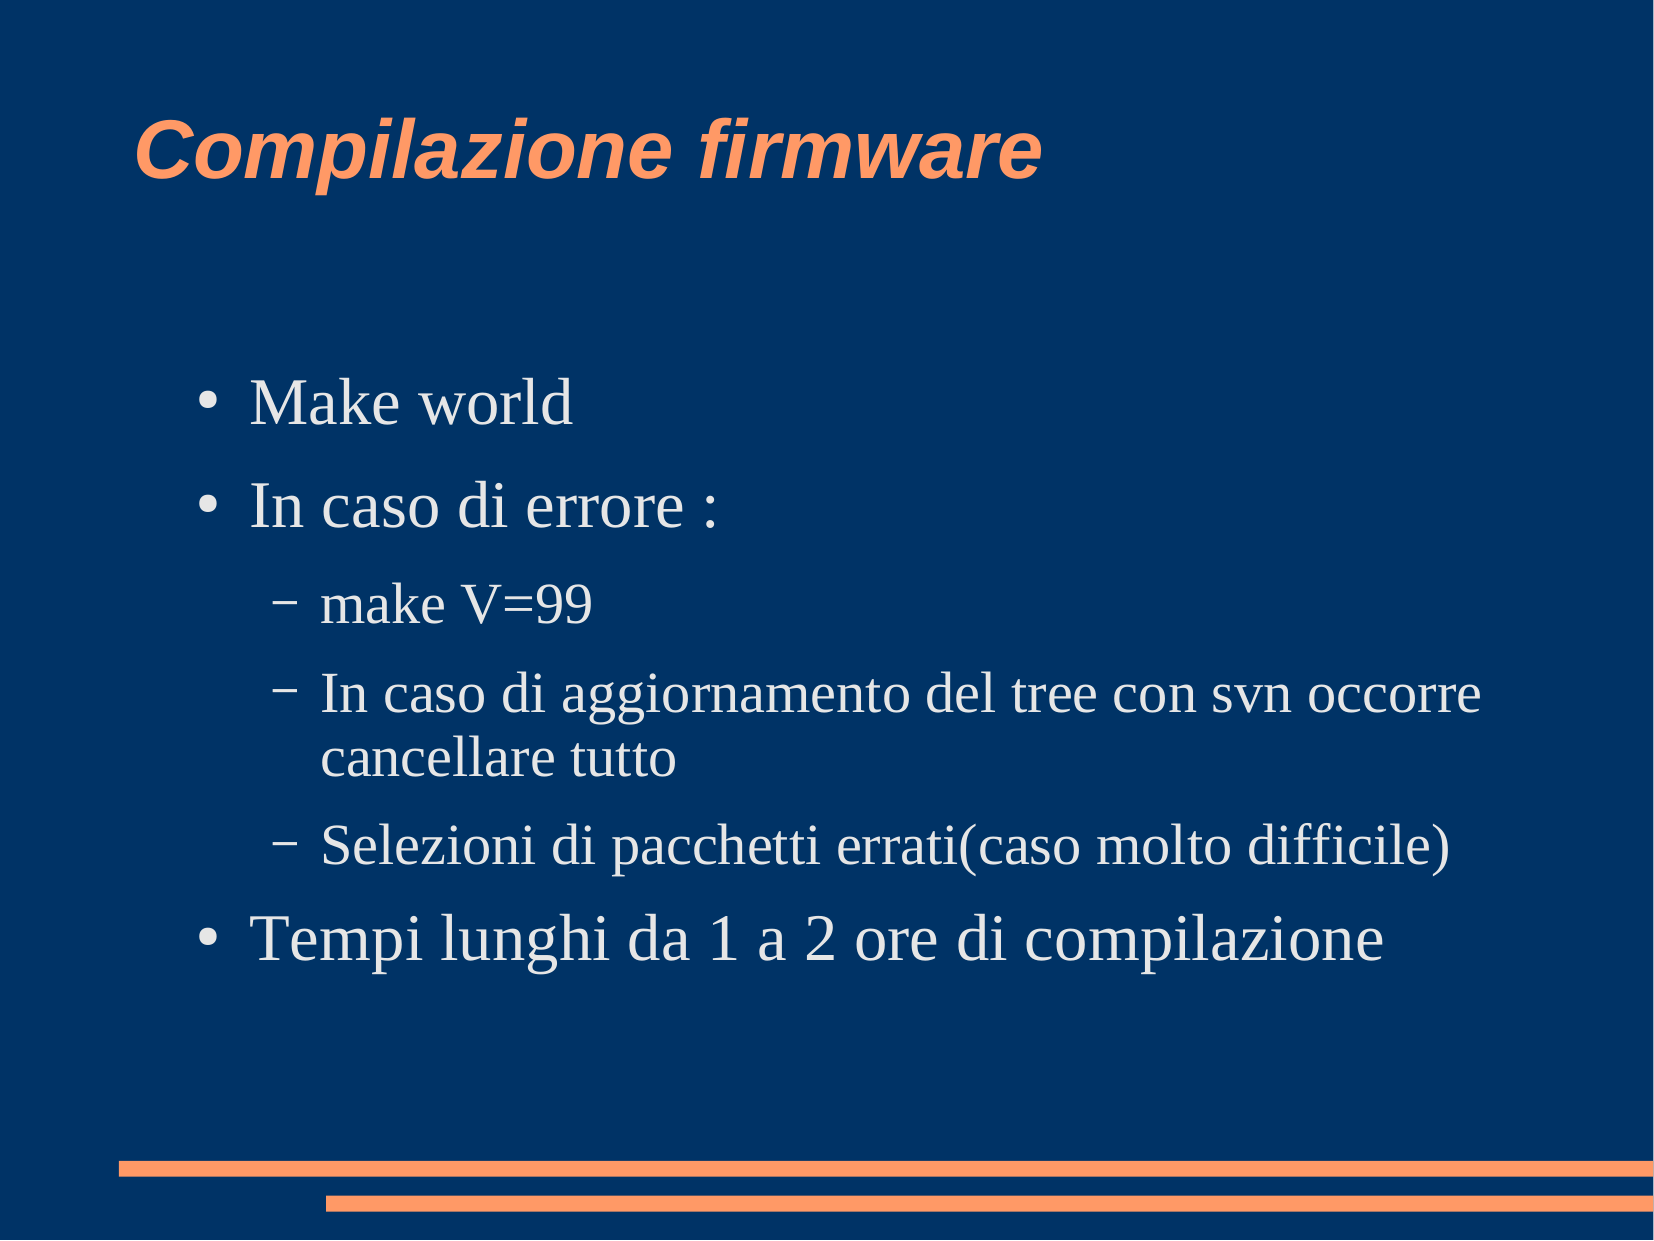

# Compilazione firmware
Make world
In caso di errore :
make V=99
In caso di aggiornamento del tree con svn occorre cancellare tutto
Selezioni di pacchetti errati(caso molto difficile)
Tempi lunghi da 1 a 2 ore di compilazione